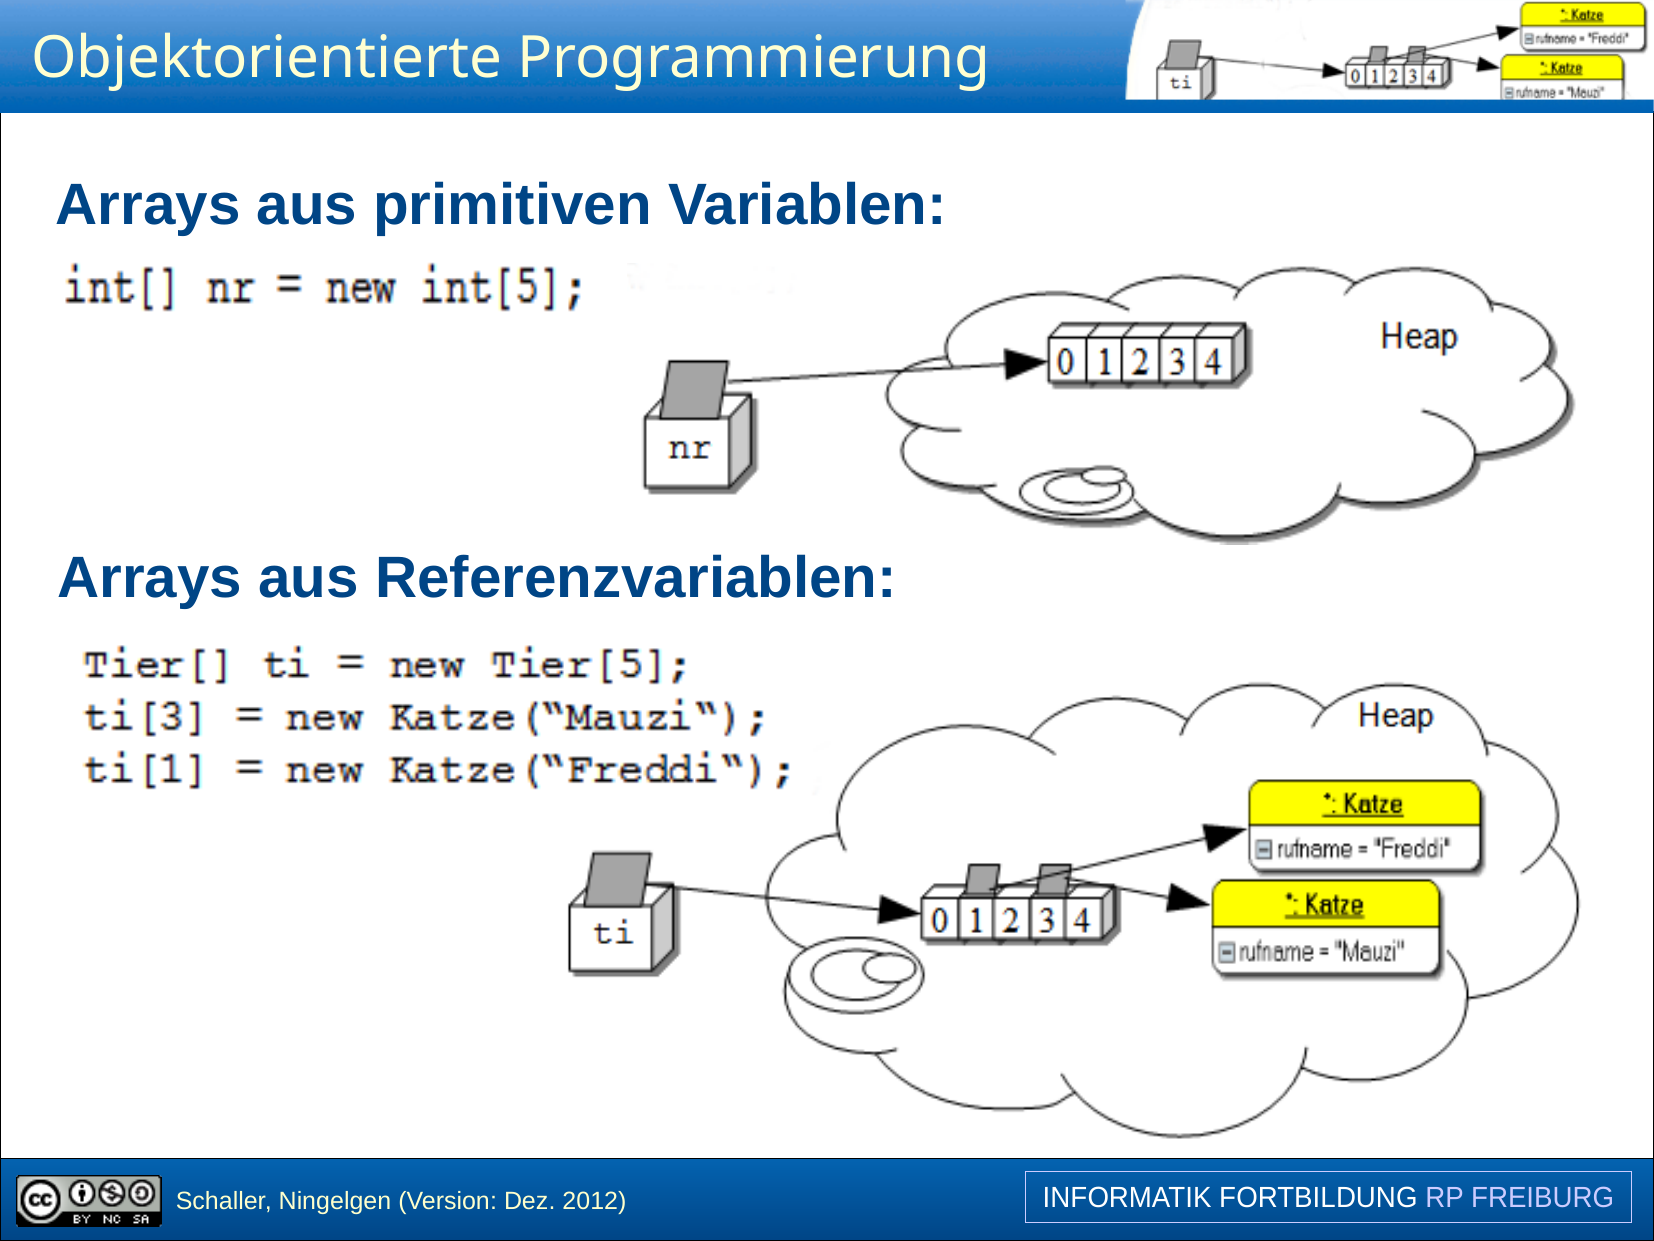

# Objektorientierte Programmierung
Arrays aus primitiven Variablen:
Arrays aus Referenzvariablen:
3